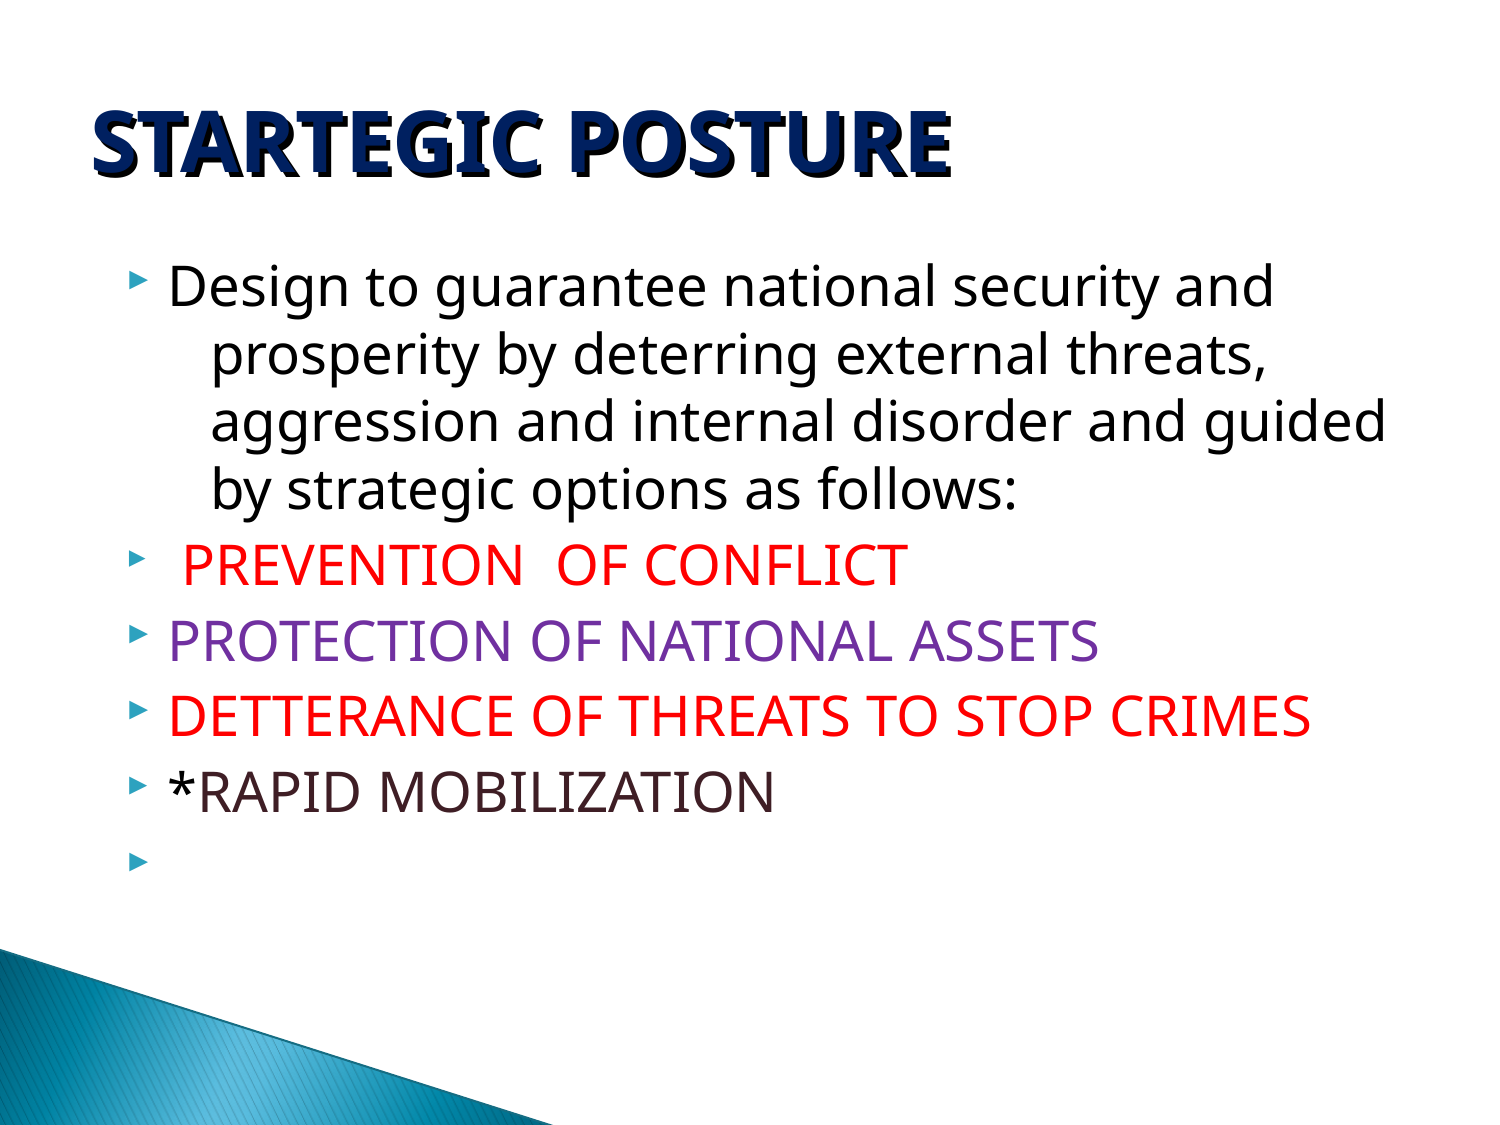

STARTEGIC POSTURE
# Design to guarantee national security and prosperity by deterring external threats, aggression and internal disorder and guided by strategic options as follows:
 PREVENTION OF CONFLICT
PROTECTION OF NATIONAL ASSETS
DETTERANCE OF THREATS TO STOP CRIMES
*RAPID MOBILIZATION